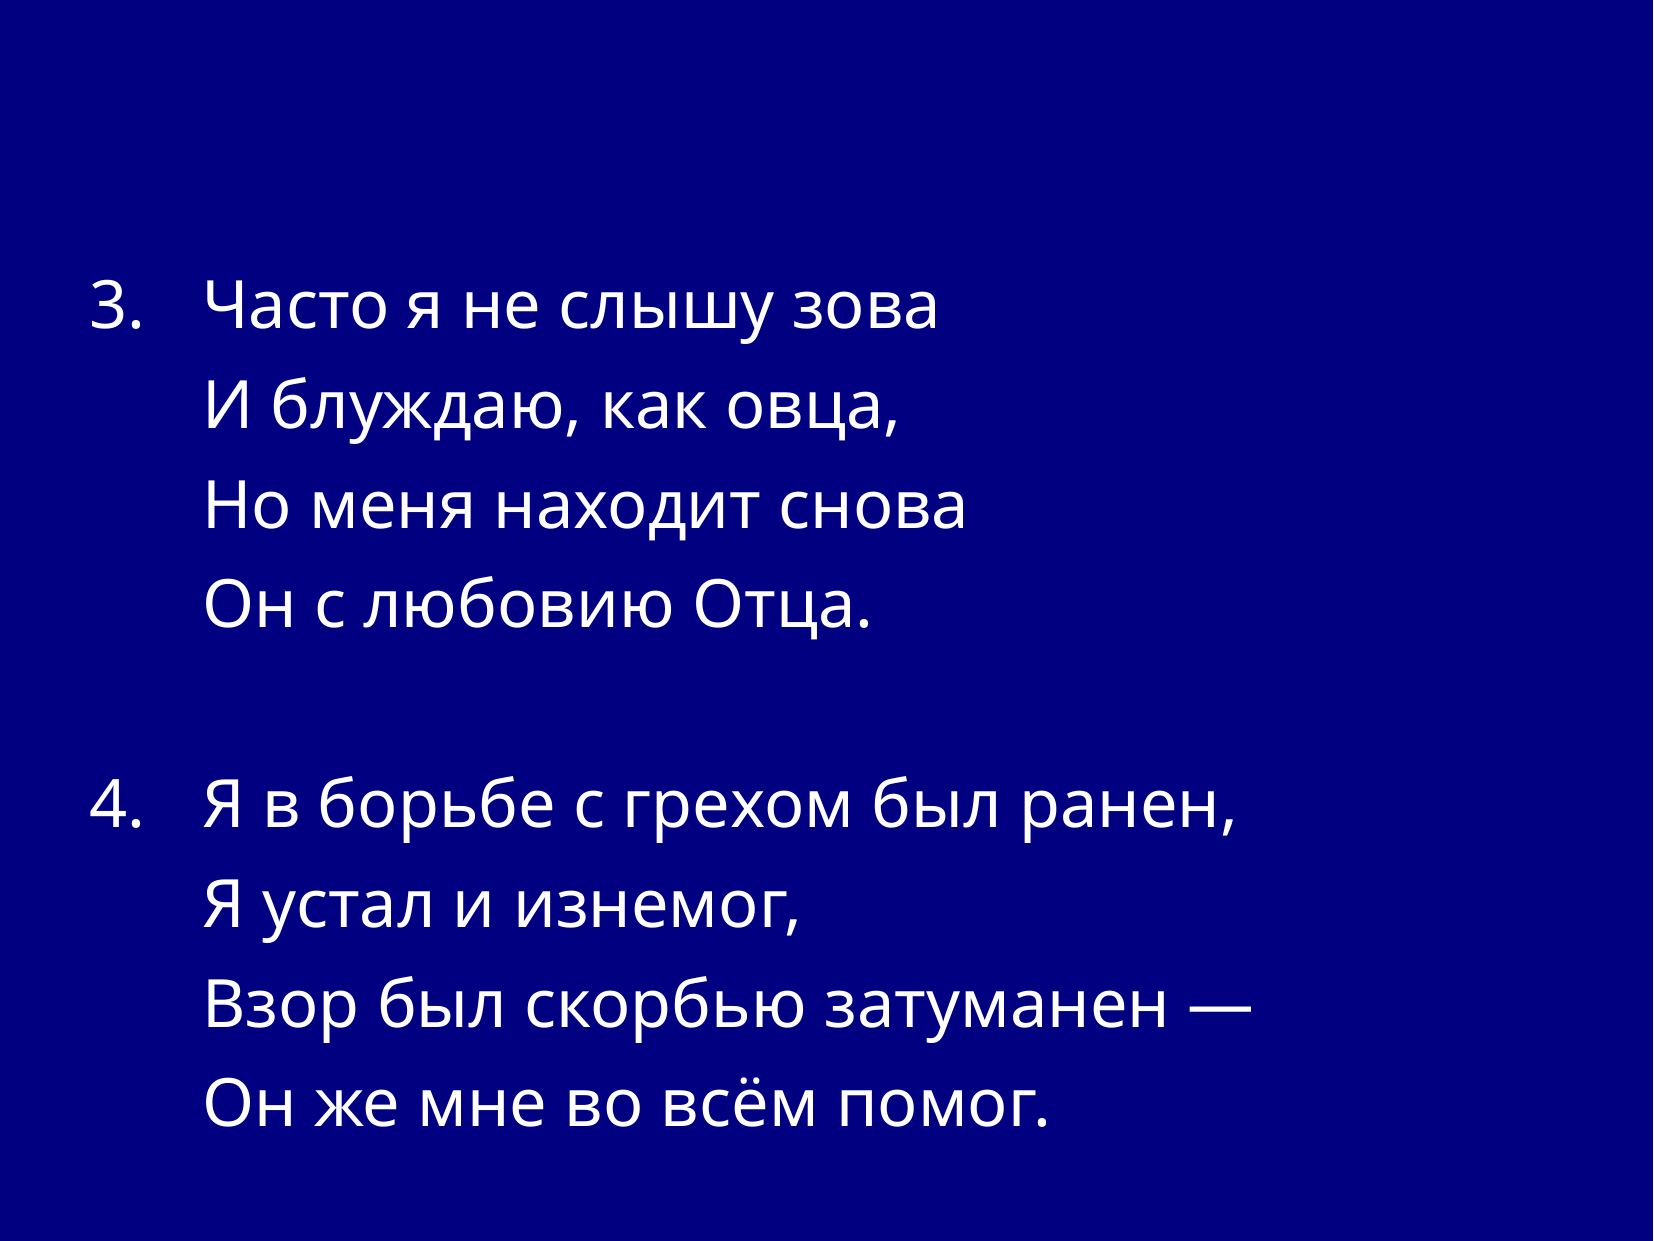

3.	Часто я не слышу зова
	И блуждаю, как овца,
	Но меня находит снова
	Он с любовию Отца.
4.	Я в борьбе с грехом был ранен,
	Я устал и изнемог,
	Взор был скорбью затуманен —
	Он же мне во всём помог.